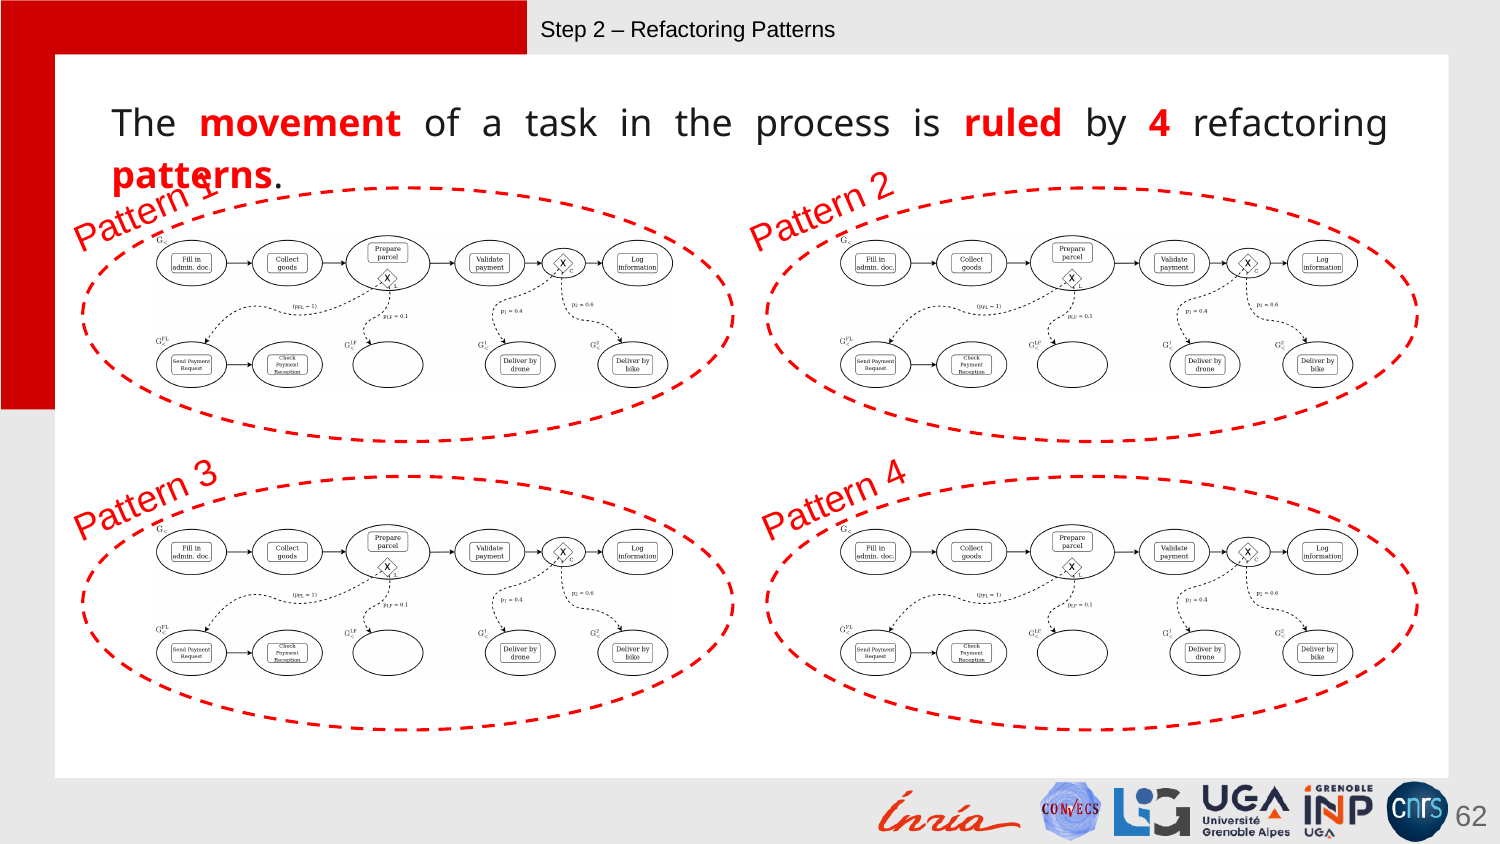

# Step 2 – Refactoring Patterns
The movement of a task in the process is ruled by 4 refactoring patterns.
Pattern 1
Pattern 2
Pattern 3
Pattern 4
62